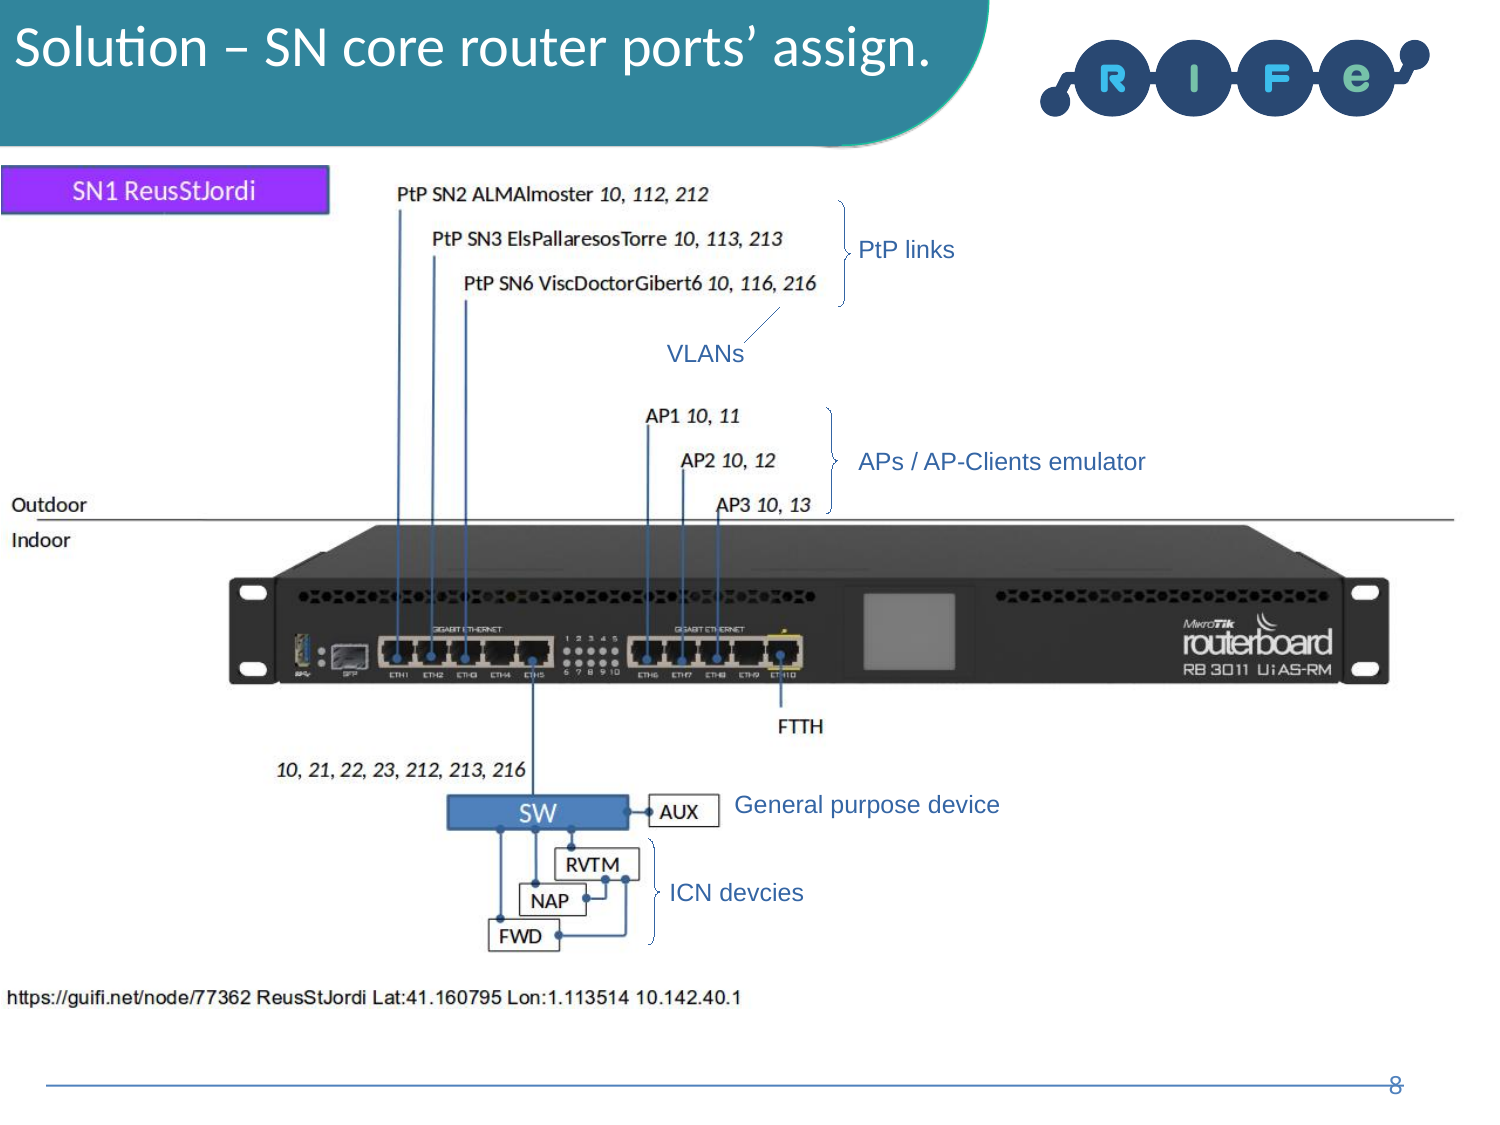

Solution – SN core router ports’ assign.
PtP links
VLANs
APs / AP-Clients emulator
General purpose device
ICN devcies